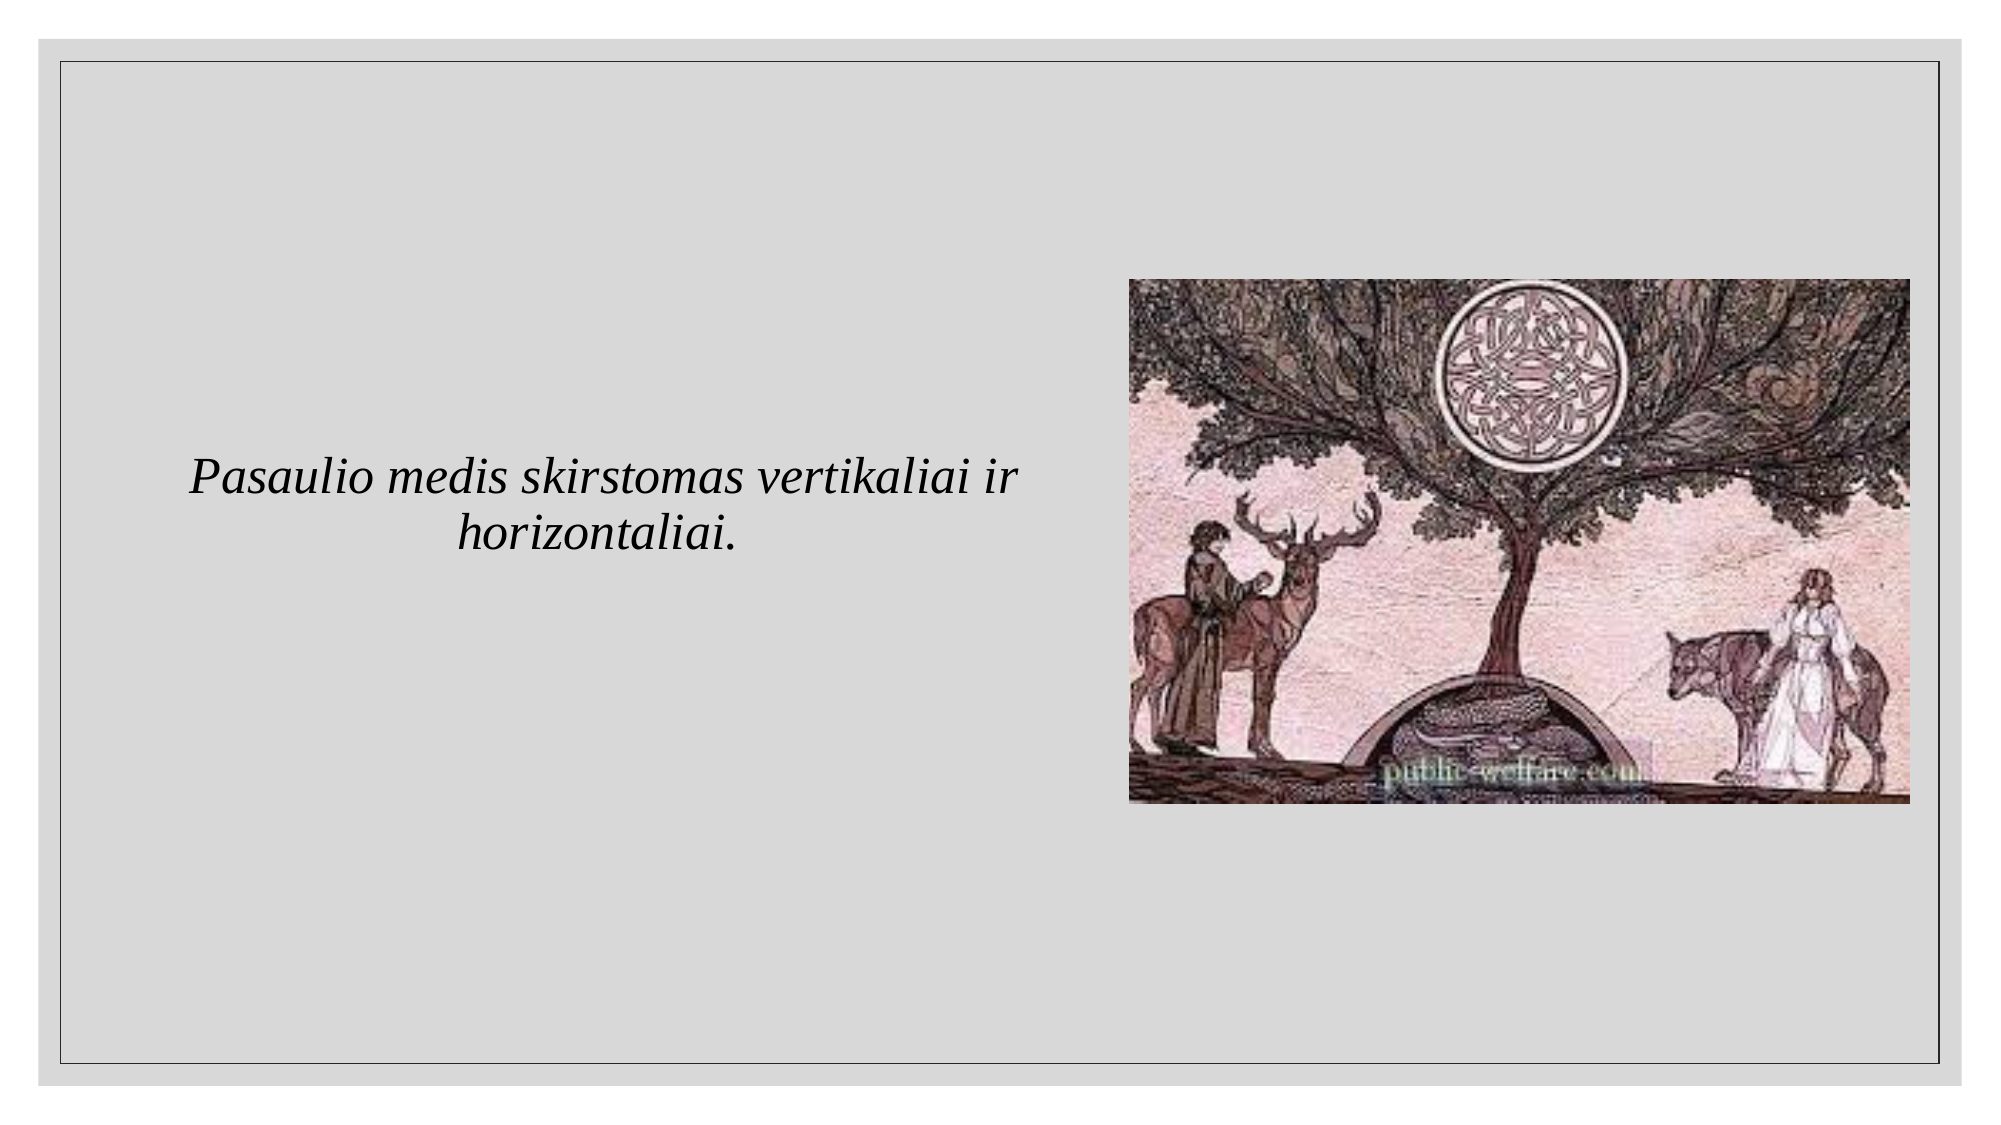

# Pasaulio medis skirstomas vertikaliai ir horizontaliai.